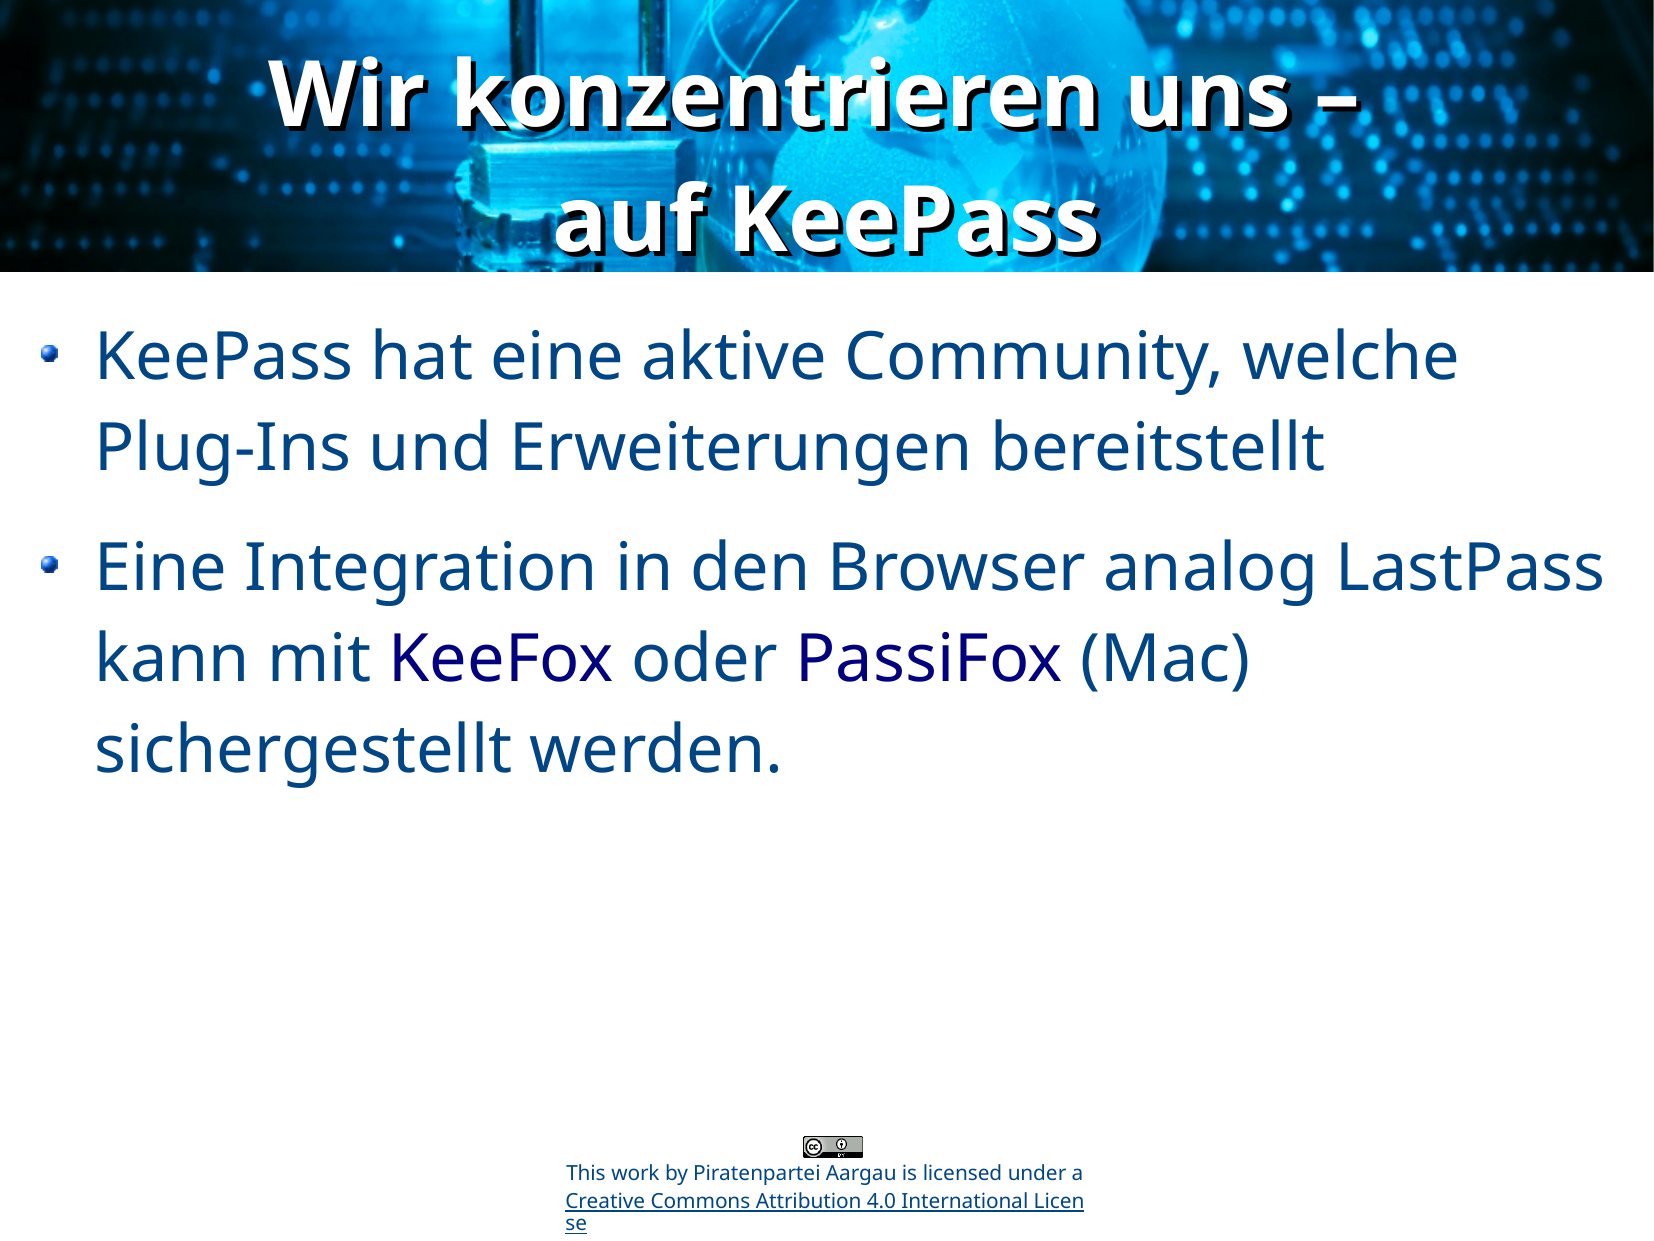

# Wir konzentrieren uns – auf KeePass
KeePass hat eine aktive Community, welche Plug-Ins und Erweiterungen bereitstellt
Eine Integration in den Browser analog LastPass kann mit KeeFox oder PassiFox (Mac) sichergestellt werden.